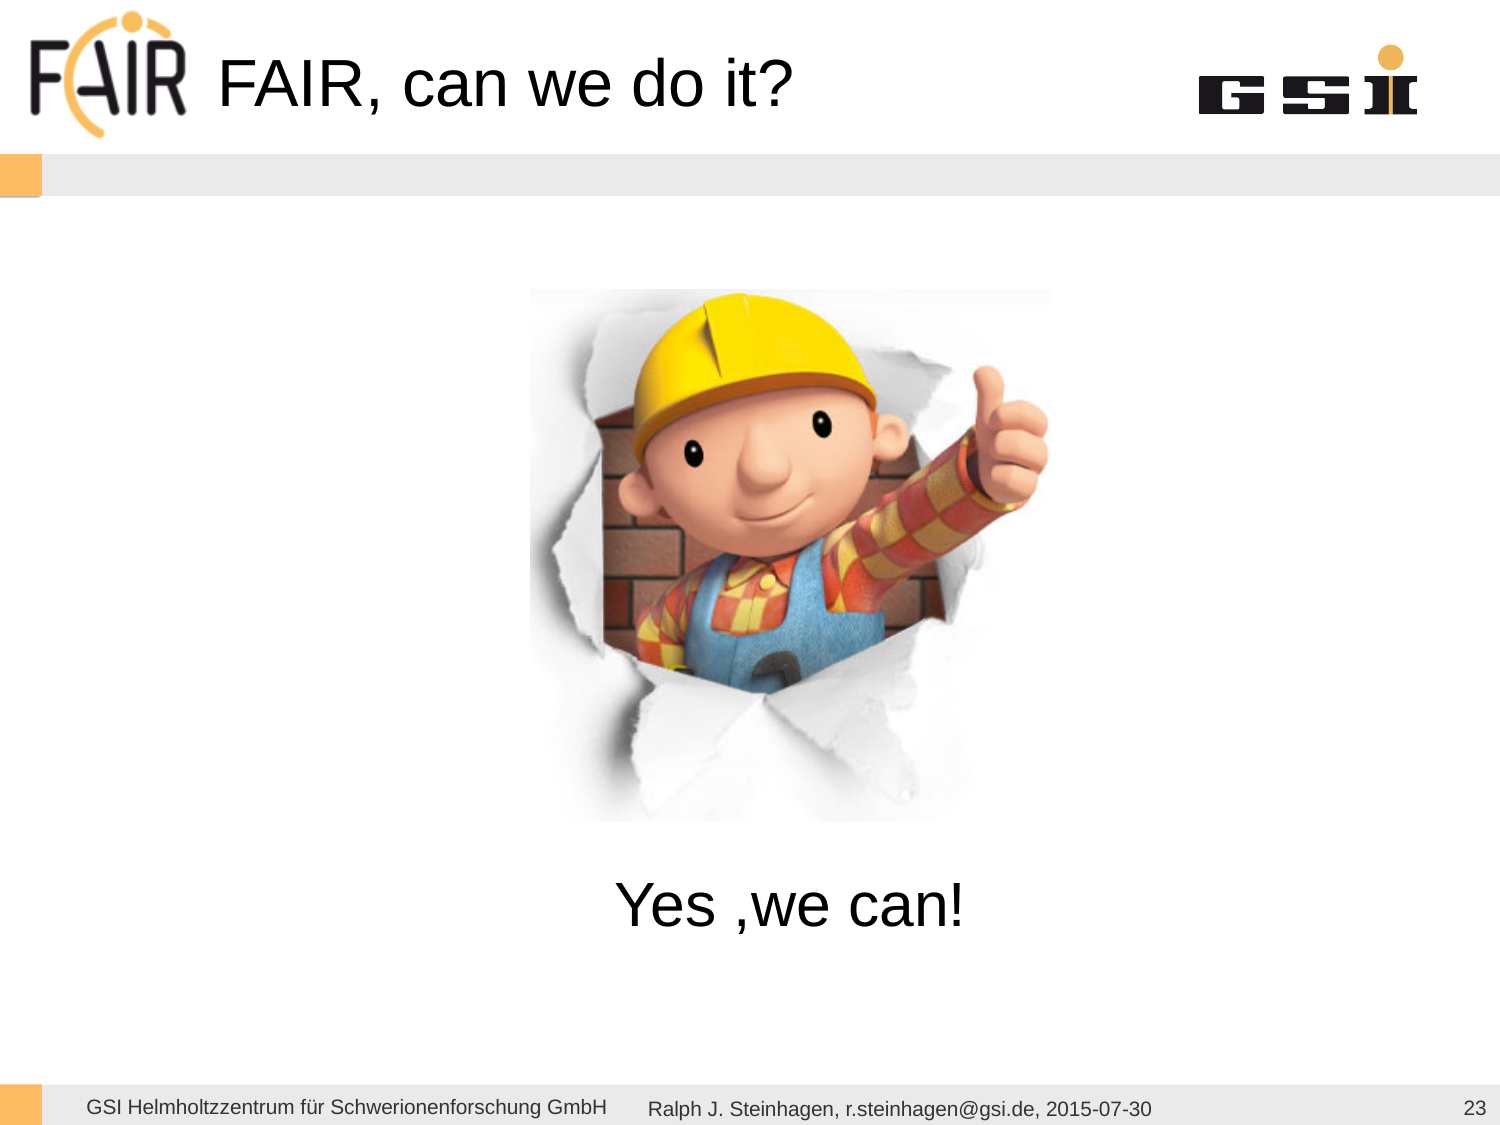

# FAIR, can we do it?
Yes ,we can!